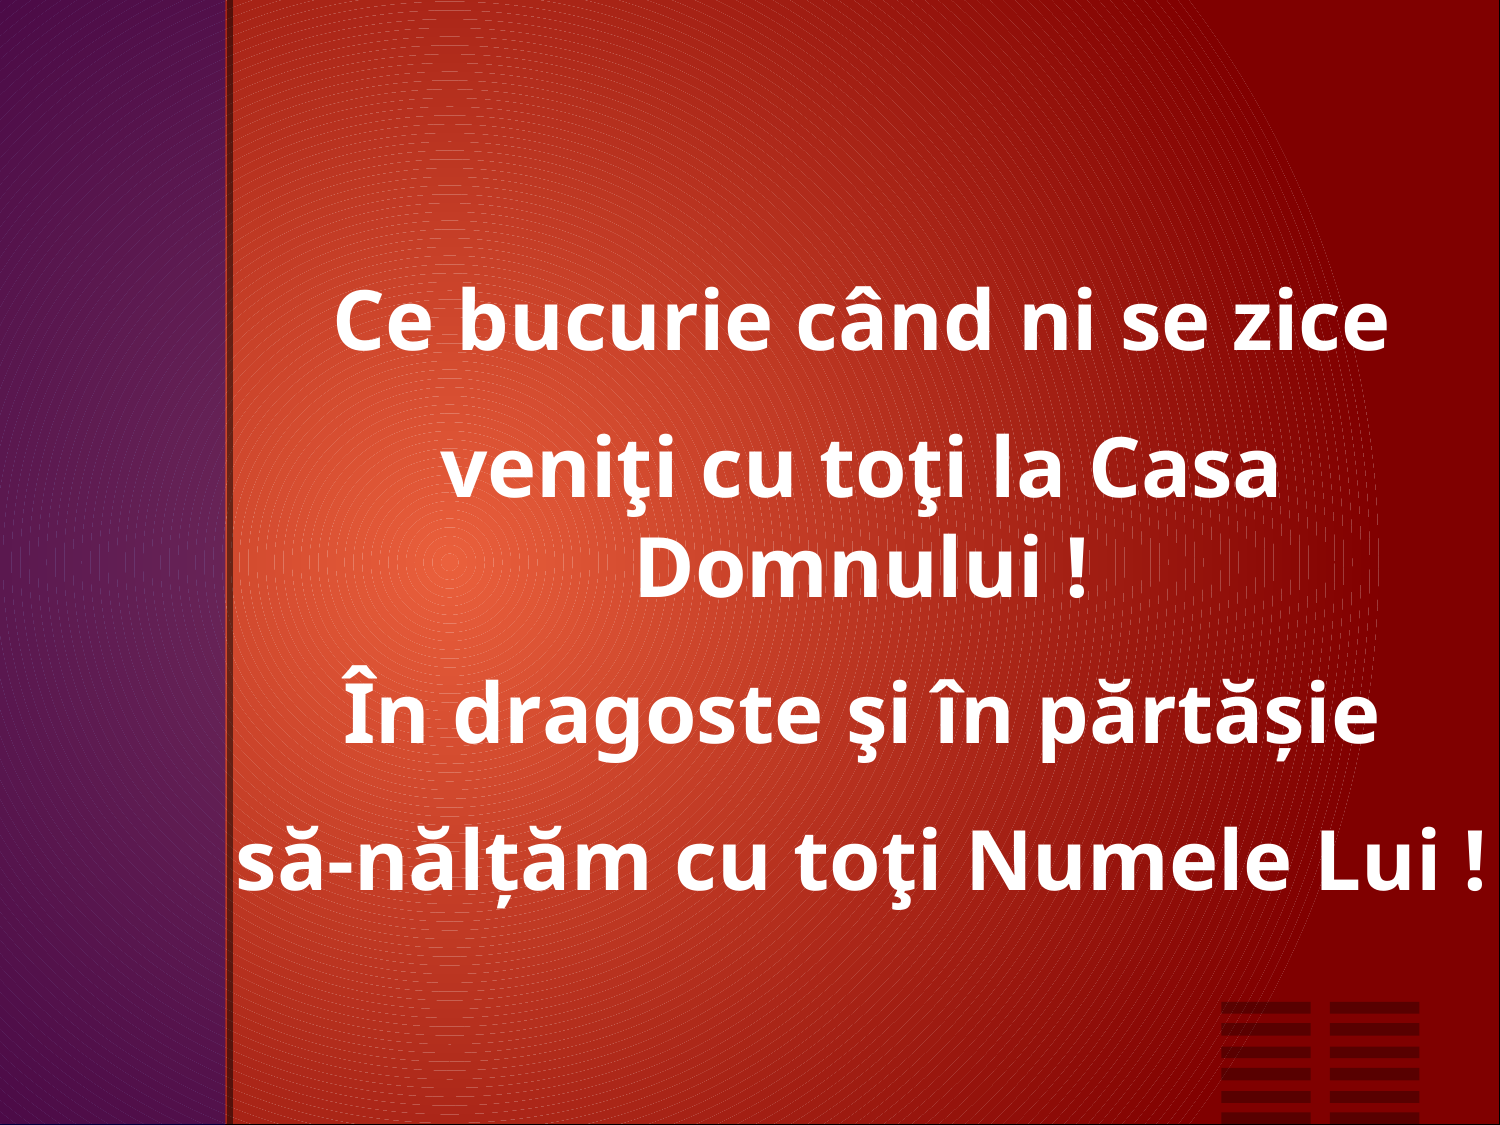

Ce bucurie când ni se zice
veniţi cu toţi la Casa Domnului !
În dragoste şi în părtăşie
să-nălţăm cu toţi Numele Lui !